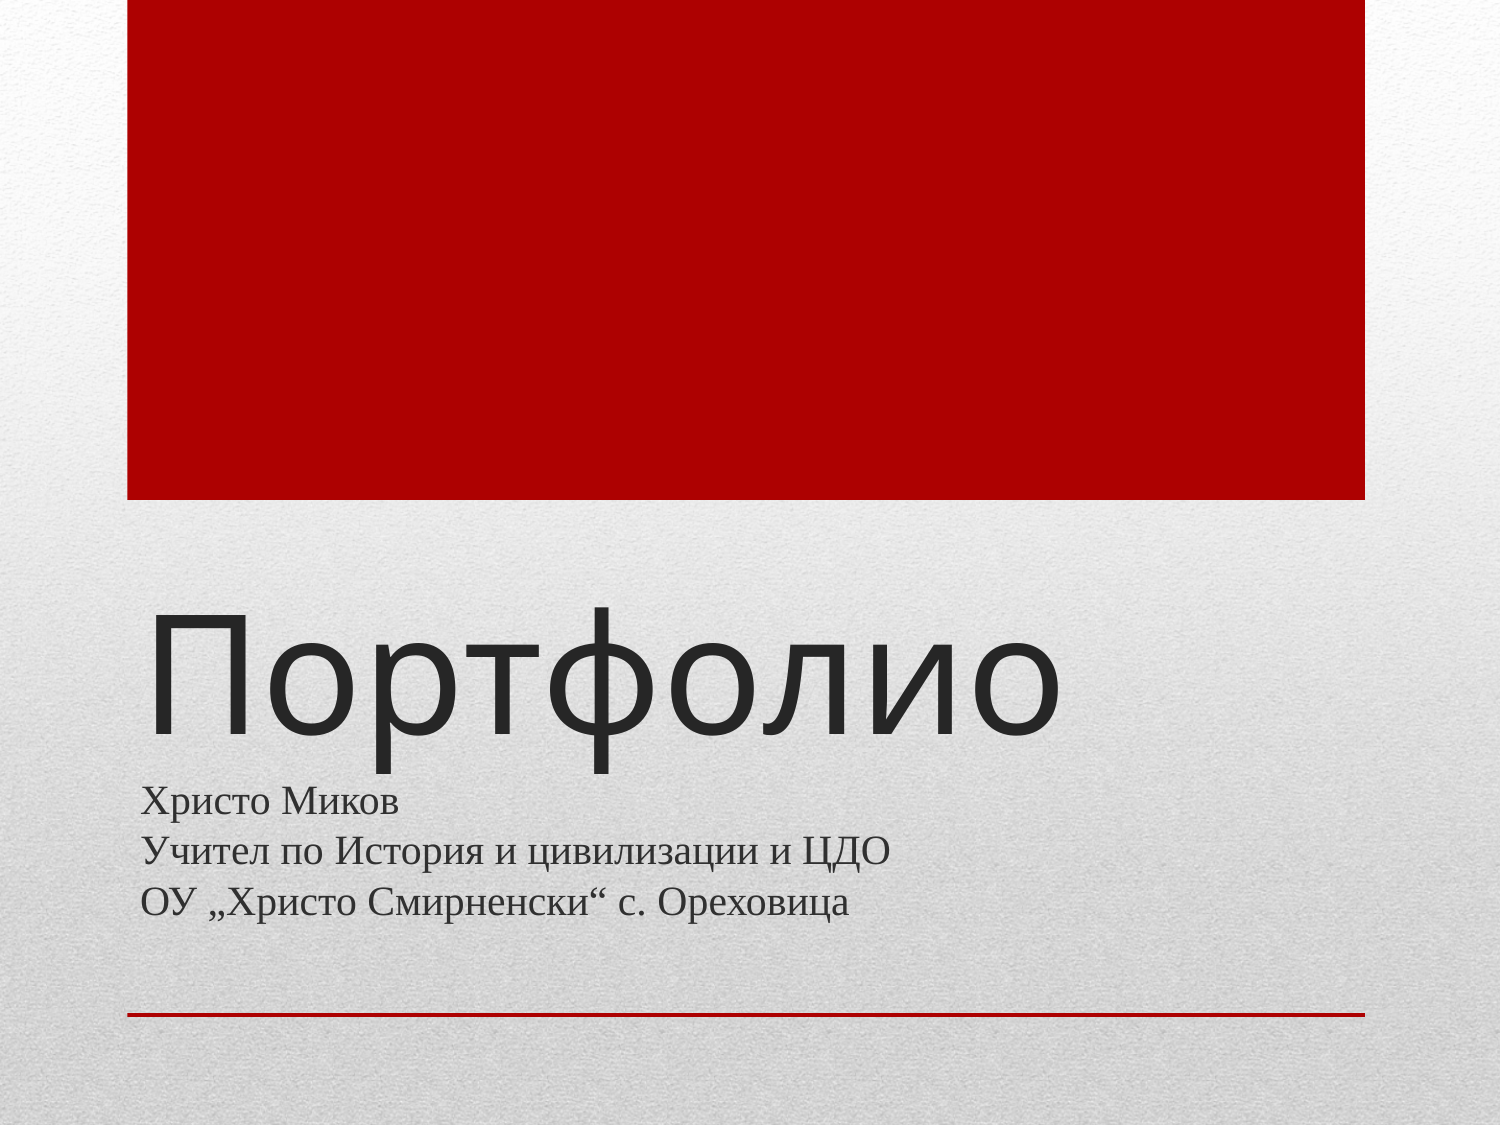

# Портфолио
Христо Миков
Учител по История и цивилизации и ЦДО
ОУ „Христо Смирненски“ с. Ореховица